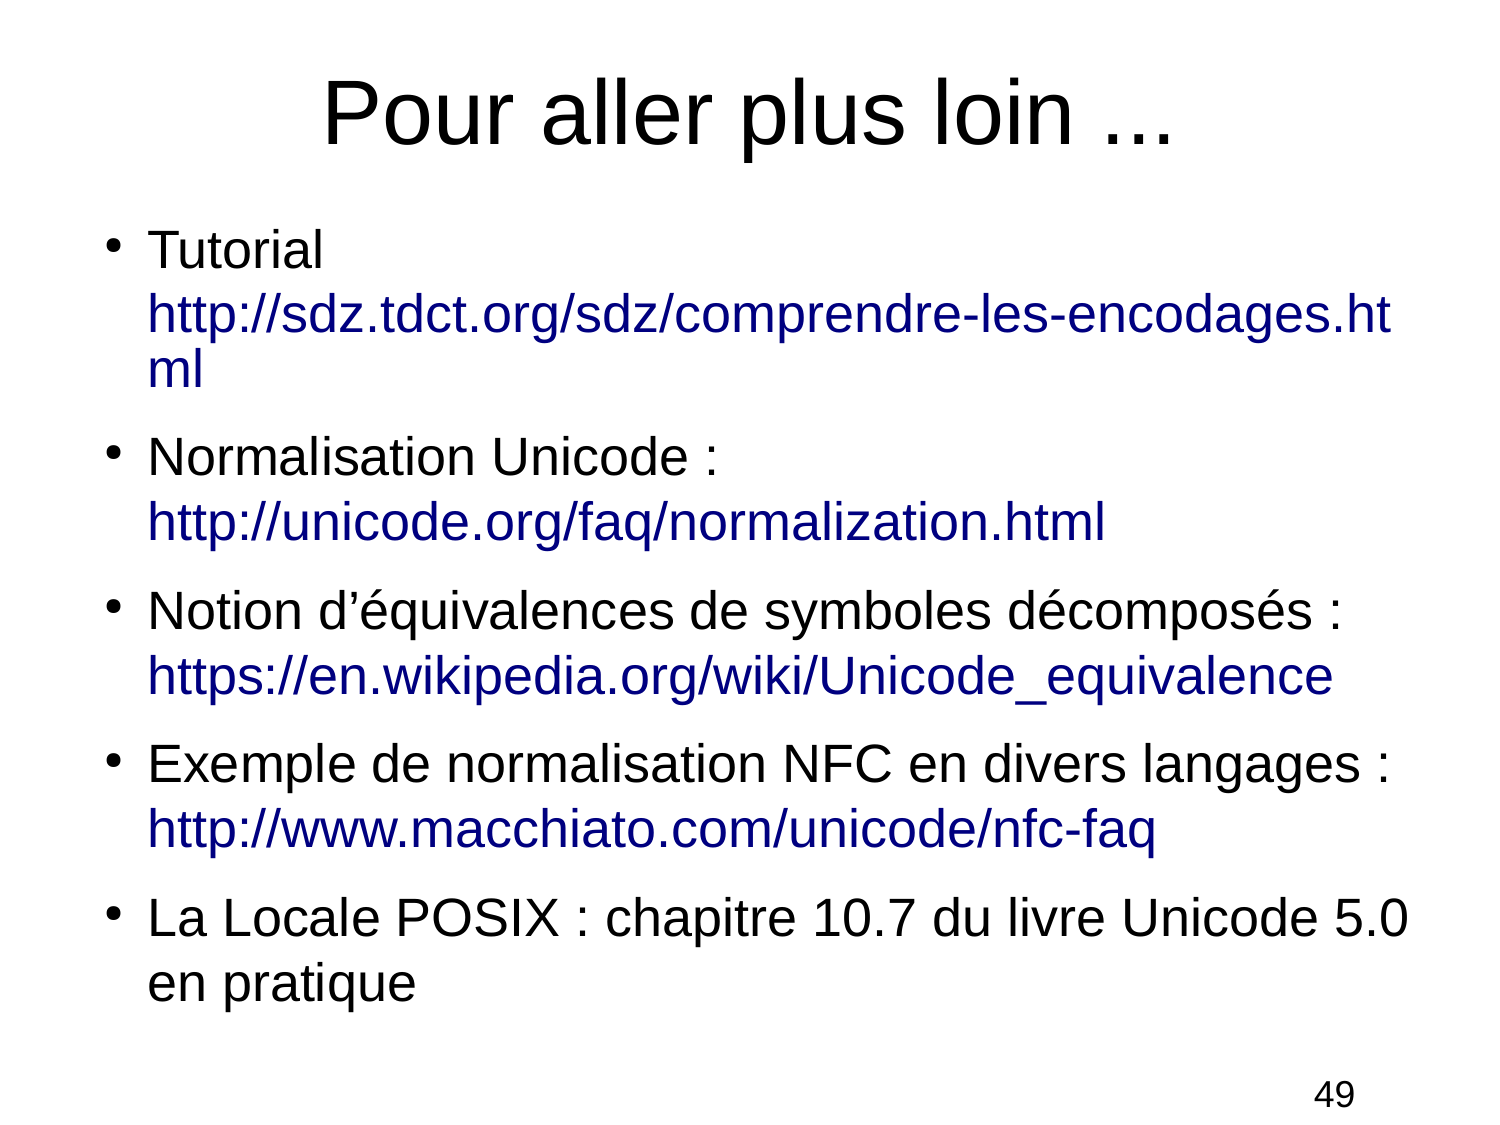

# Pour aller plus loin ...
Tutorial http://sdz.tdct.org/sdz/comprendre-les-encodages.html
Normalisation Unicode : http://unicode.org/faq/normalization.html
Notion d’équivalences de symboles décomposés : https://en.wikipedia.org/wiki/Unicode_equivalence
Exemple de normalisation NFC en divers langages : http://www.macchiato.com/unicode/nfc-faq
La Locale POSIX : chapitre 10.7 du livre Unicode 5.0 en pratique